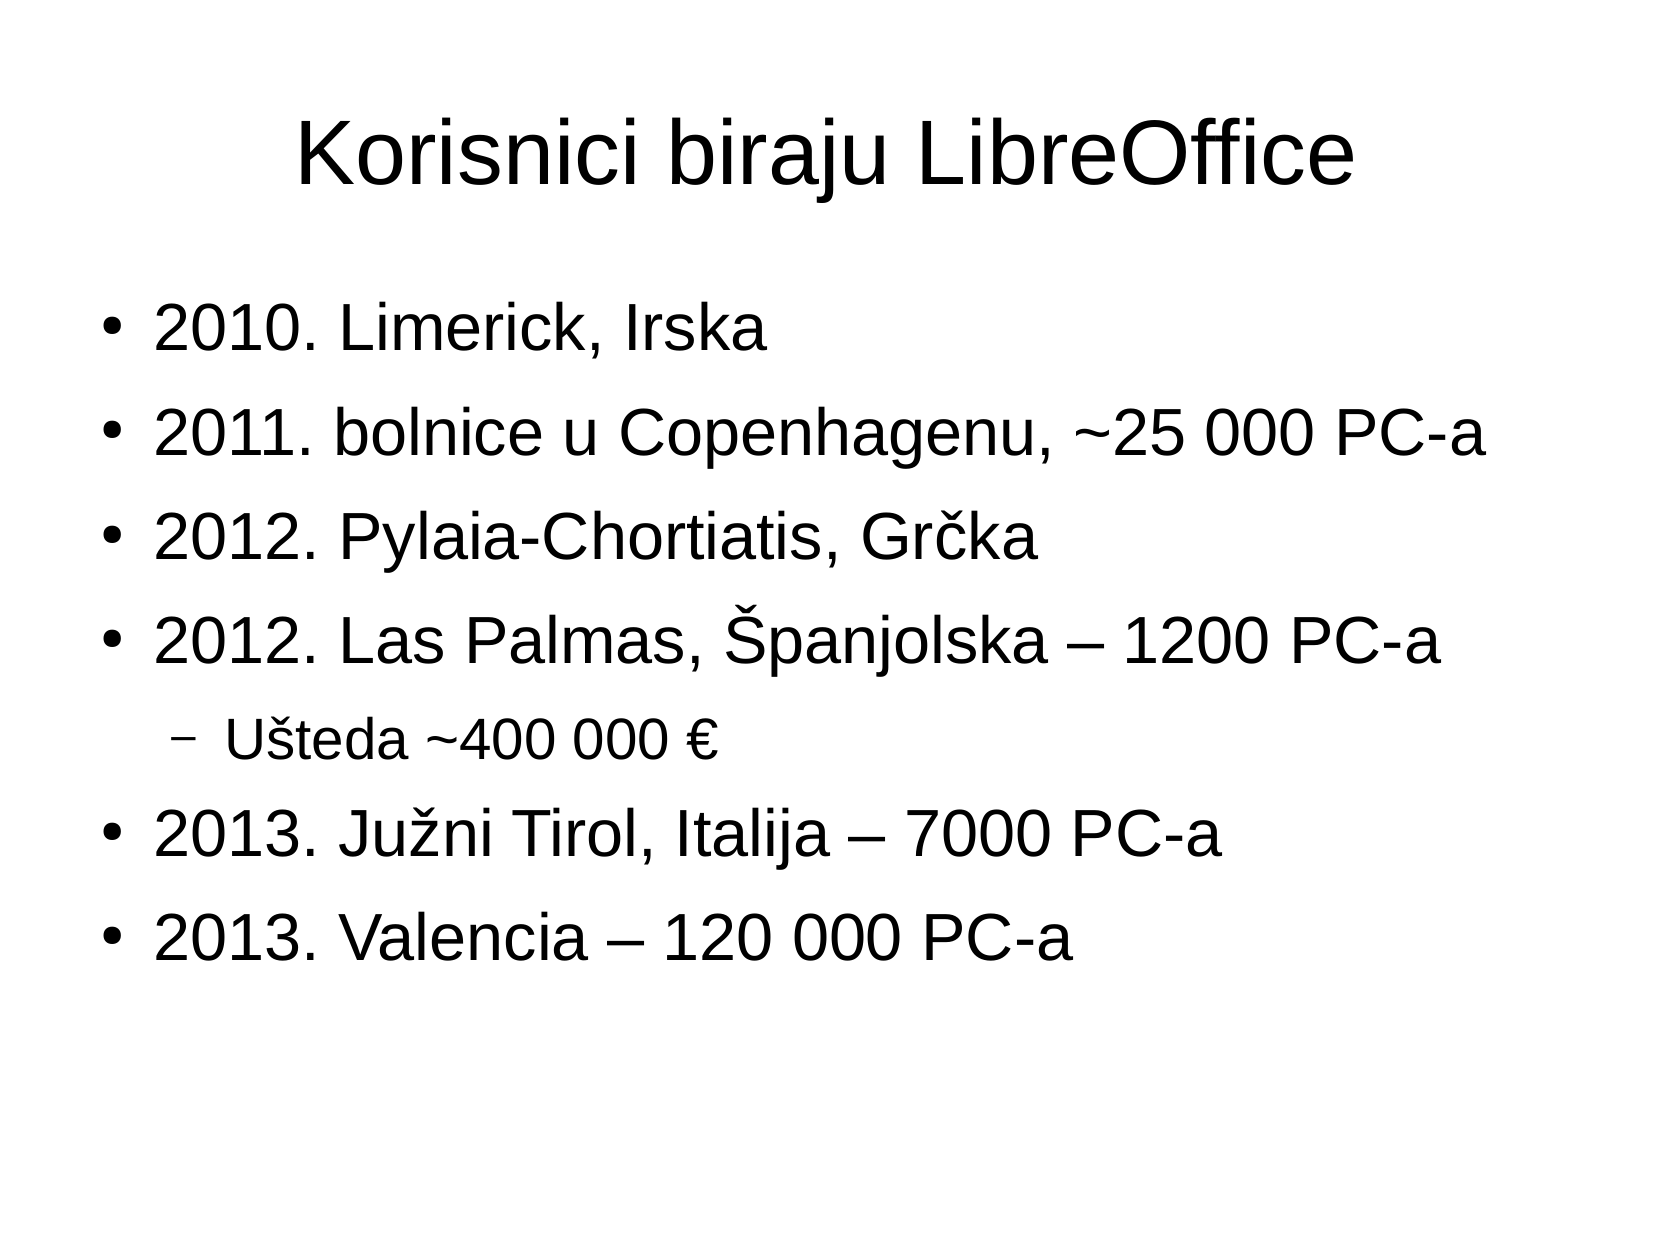

# Korisnici biraju LibreOffice
2010. Limerick, Irska
2011. bolnice u Copenhagenu, ~25 000 PC-a
2012. Pylaia-Chortiatis, Grčka
2012. Las Palmas, Španjolska – 1200 PC-a
Ušteda ~400 000 €
2013. Južni Tirol, Italija – 7000 PC-a
2013. Valencia – 120 000 PC-a